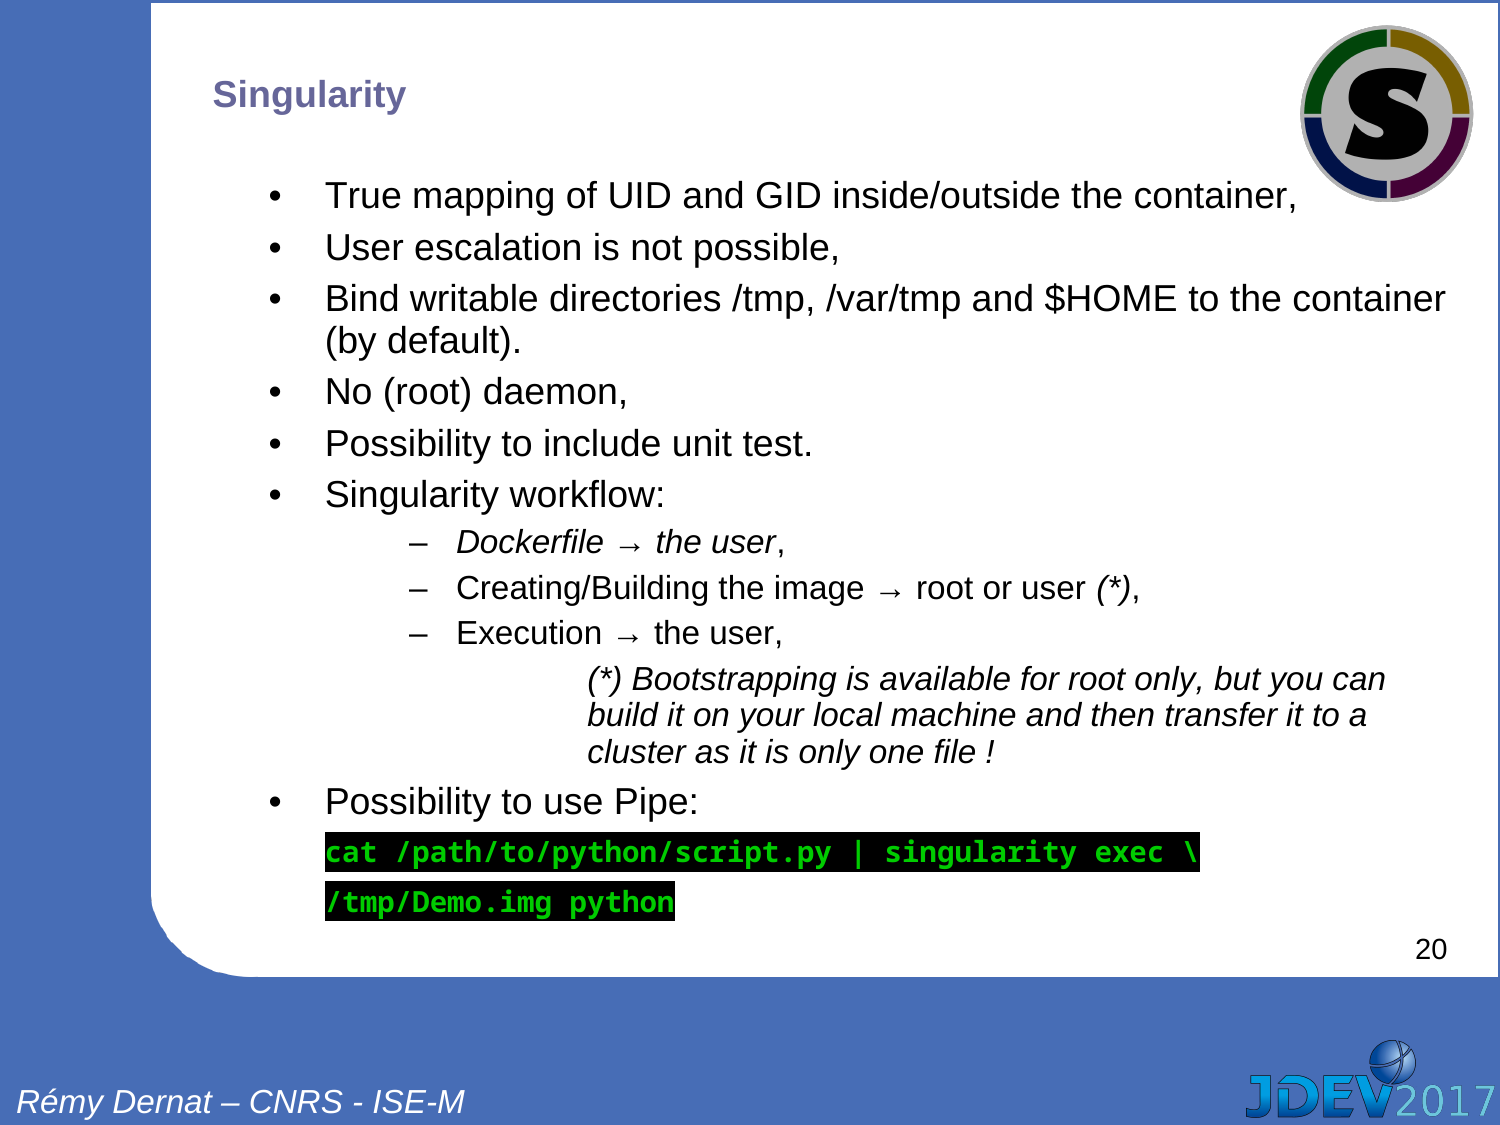

# Singularity
True mapping of UID and GID inside/outside the container,
User escalation is not possible,
Bind writable directories /tmp, /var/tmp and $HOME to the container (by default).
No (root) daemon,
Possibility to include unit test.
Singularity workflow:
Dockerfile → the user,
Creating/Building the image → root or user (*),
Execution → the user,
(*) Bootstrapping is available for root only, but you can build it on your local machine and then transfer it to a cluster as it is only one file !
Possibility to use Pipe:
cat /path/to/python/script.py | singularity exec \
/tmp/Demo.img python
20
Rémy Dernat – CNRS - ISE-M